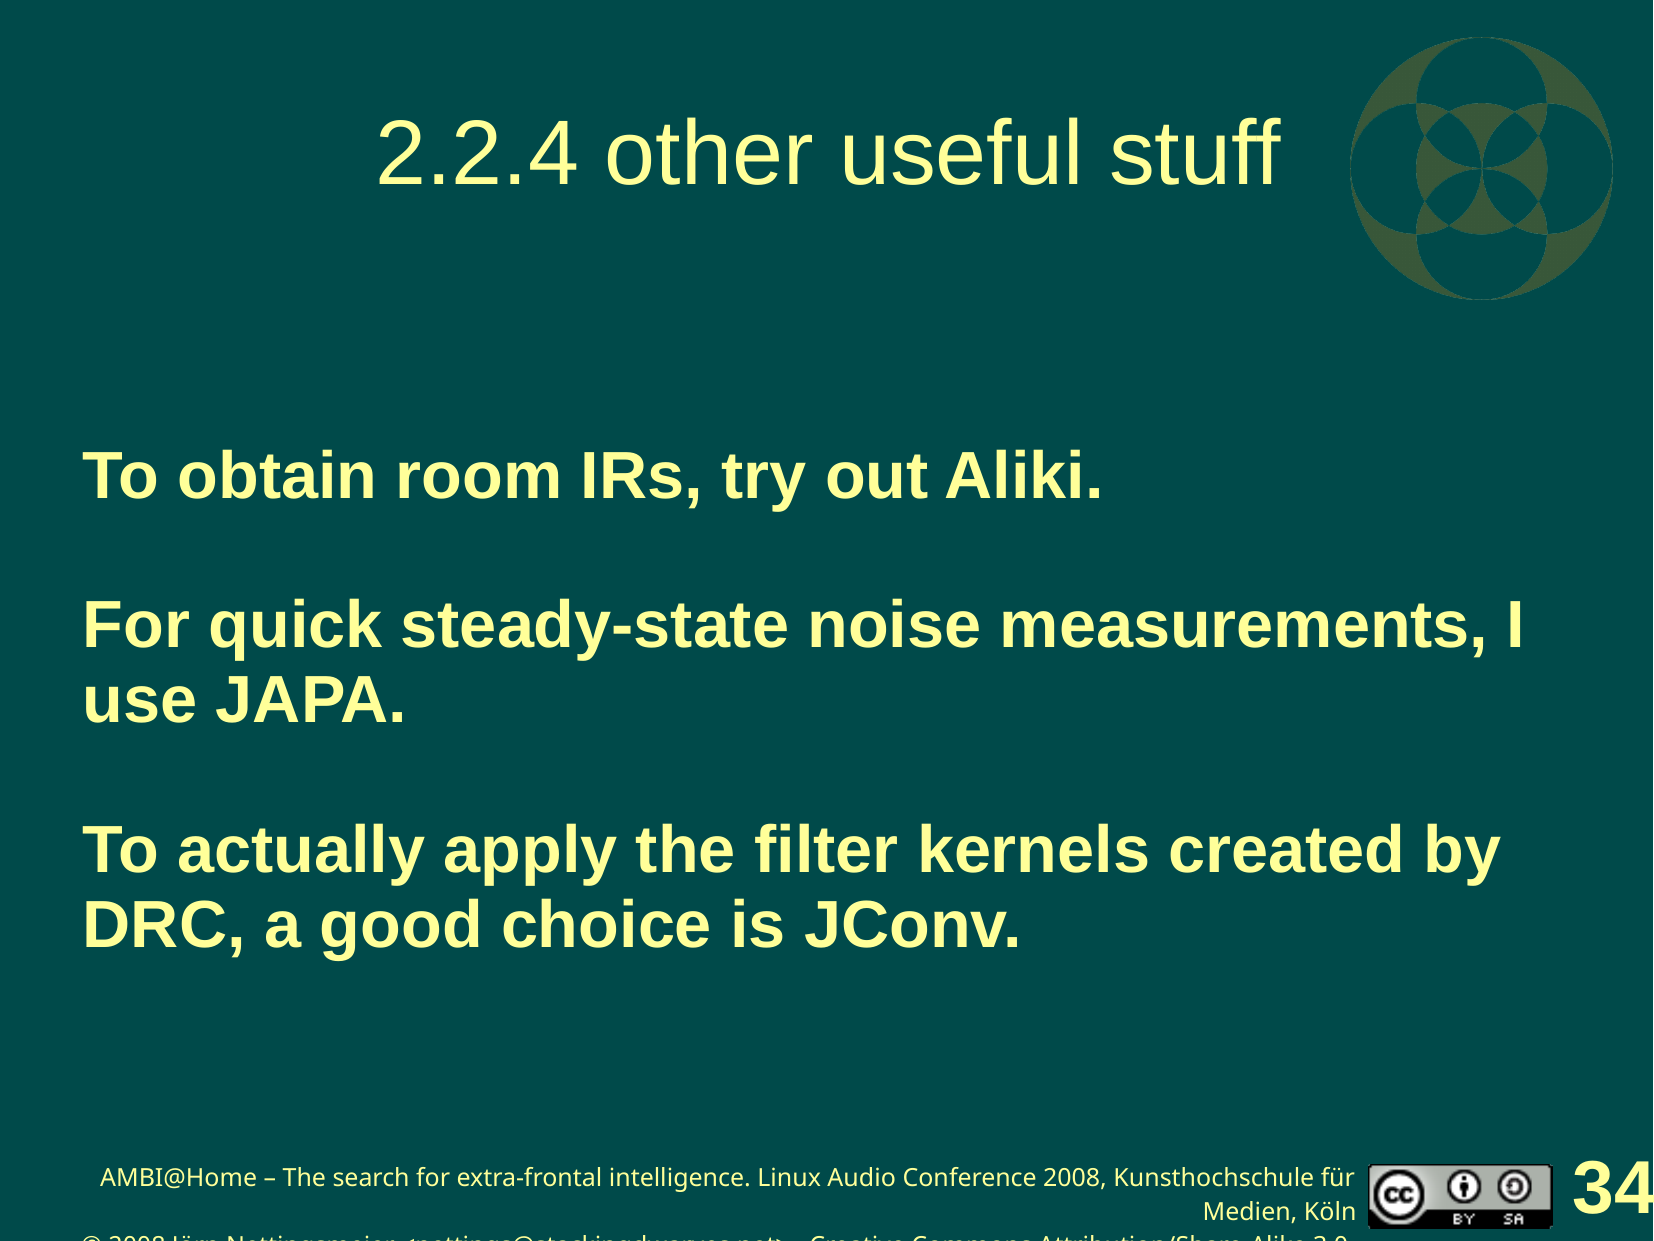

# 2.2.4 other useful stuff
To obtain room IRs, try out Aliki.
For quick steady-state noise measurements, I use JAPA.
To actually apply the filter kernels created by DRC, a good choice is JConv.